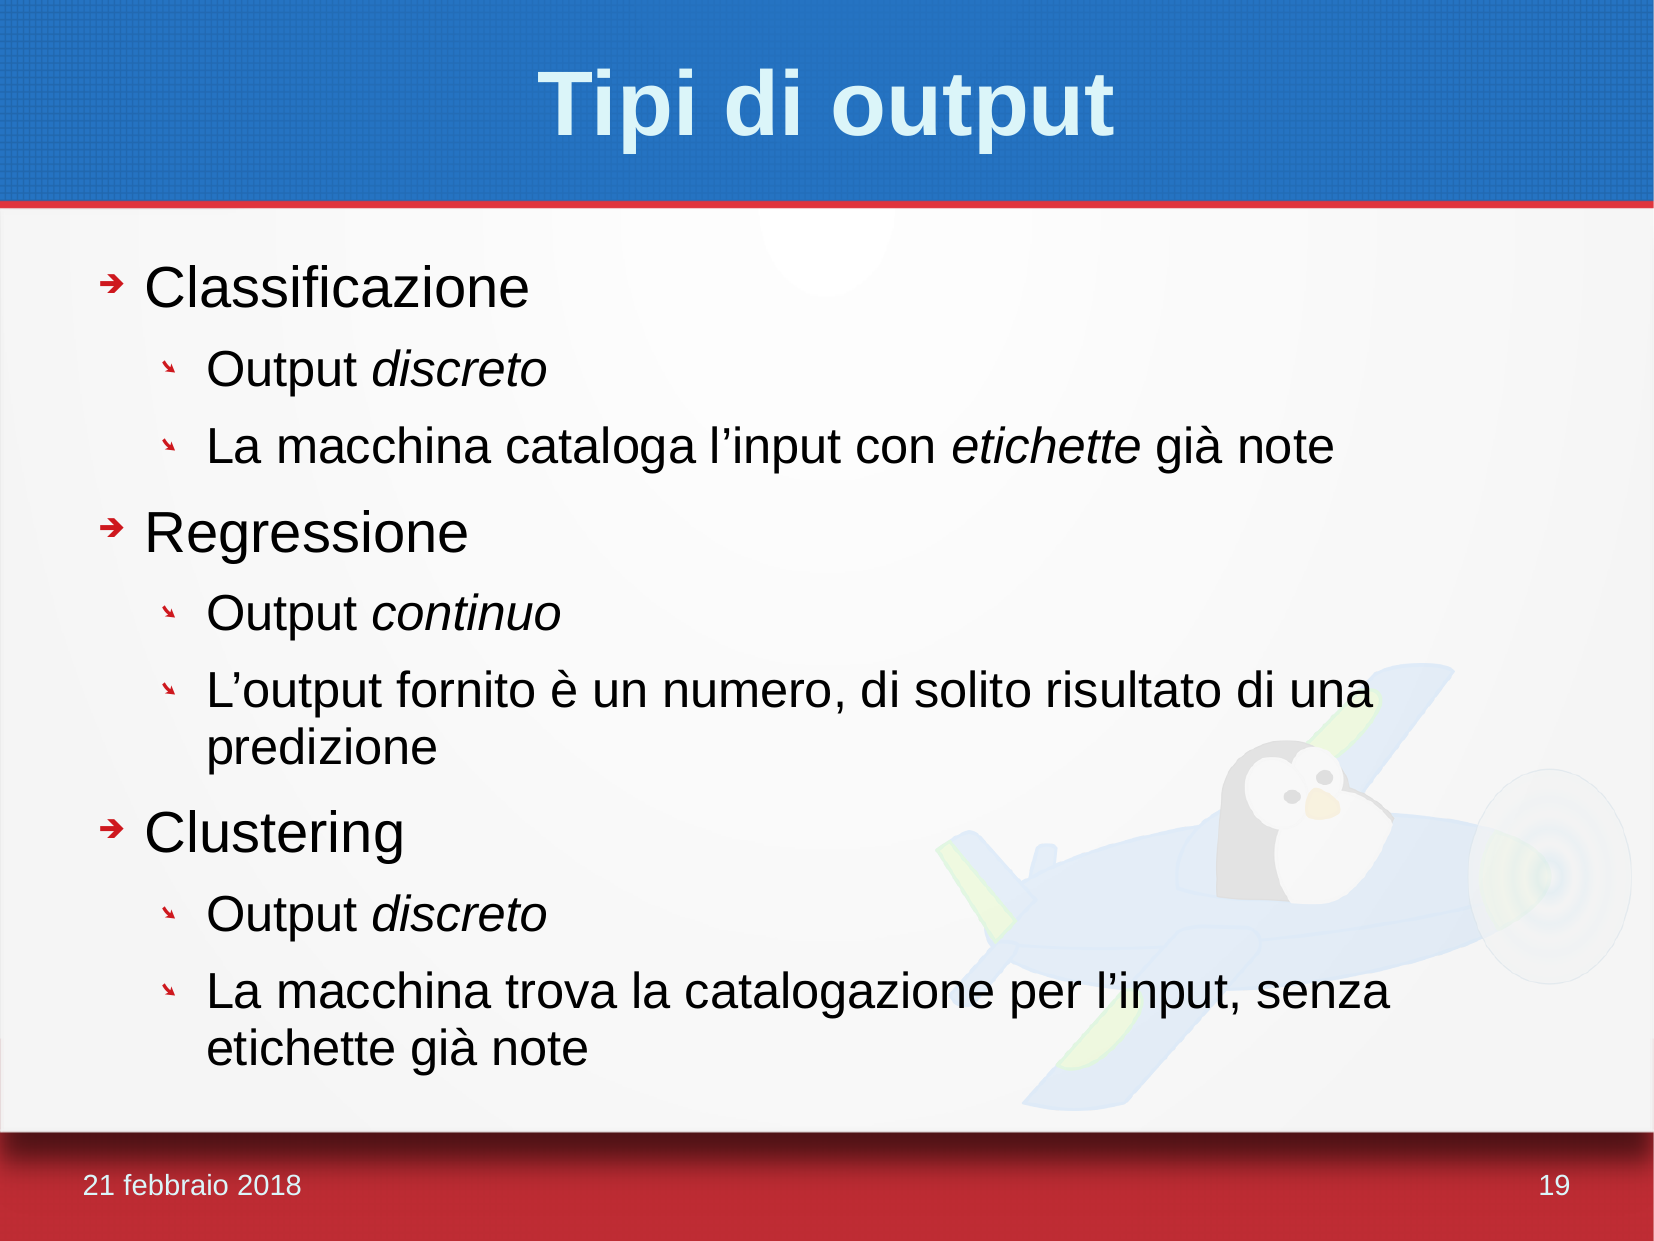

# Tipi di output
Classificazione
Output discreto
La macchina cataloga l’input con etichette già note
Regressione
Output continuo
L’output fornito è un numero, di solito risultato di una predizione
Clustering
Output discreto
La macchina trova la catalogazione per l’input, senza etichette già note
21 febbraio 2018
19